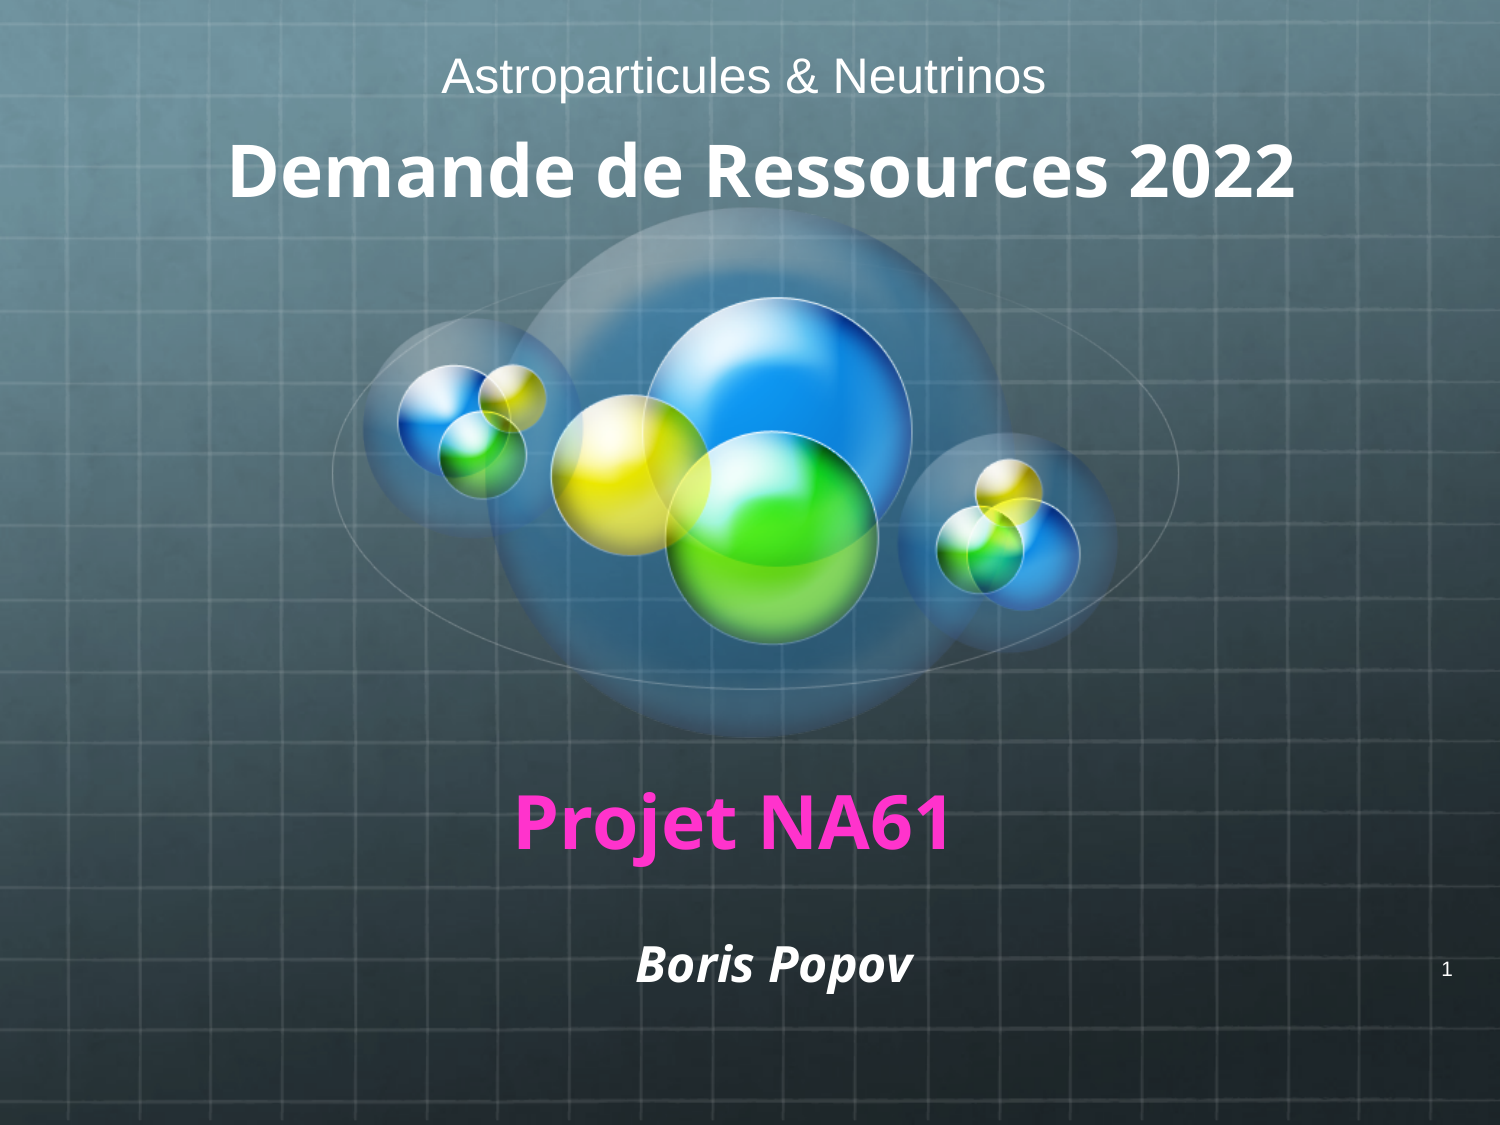

Demande de Ressources 2022
Projet NA61
Boris Popov